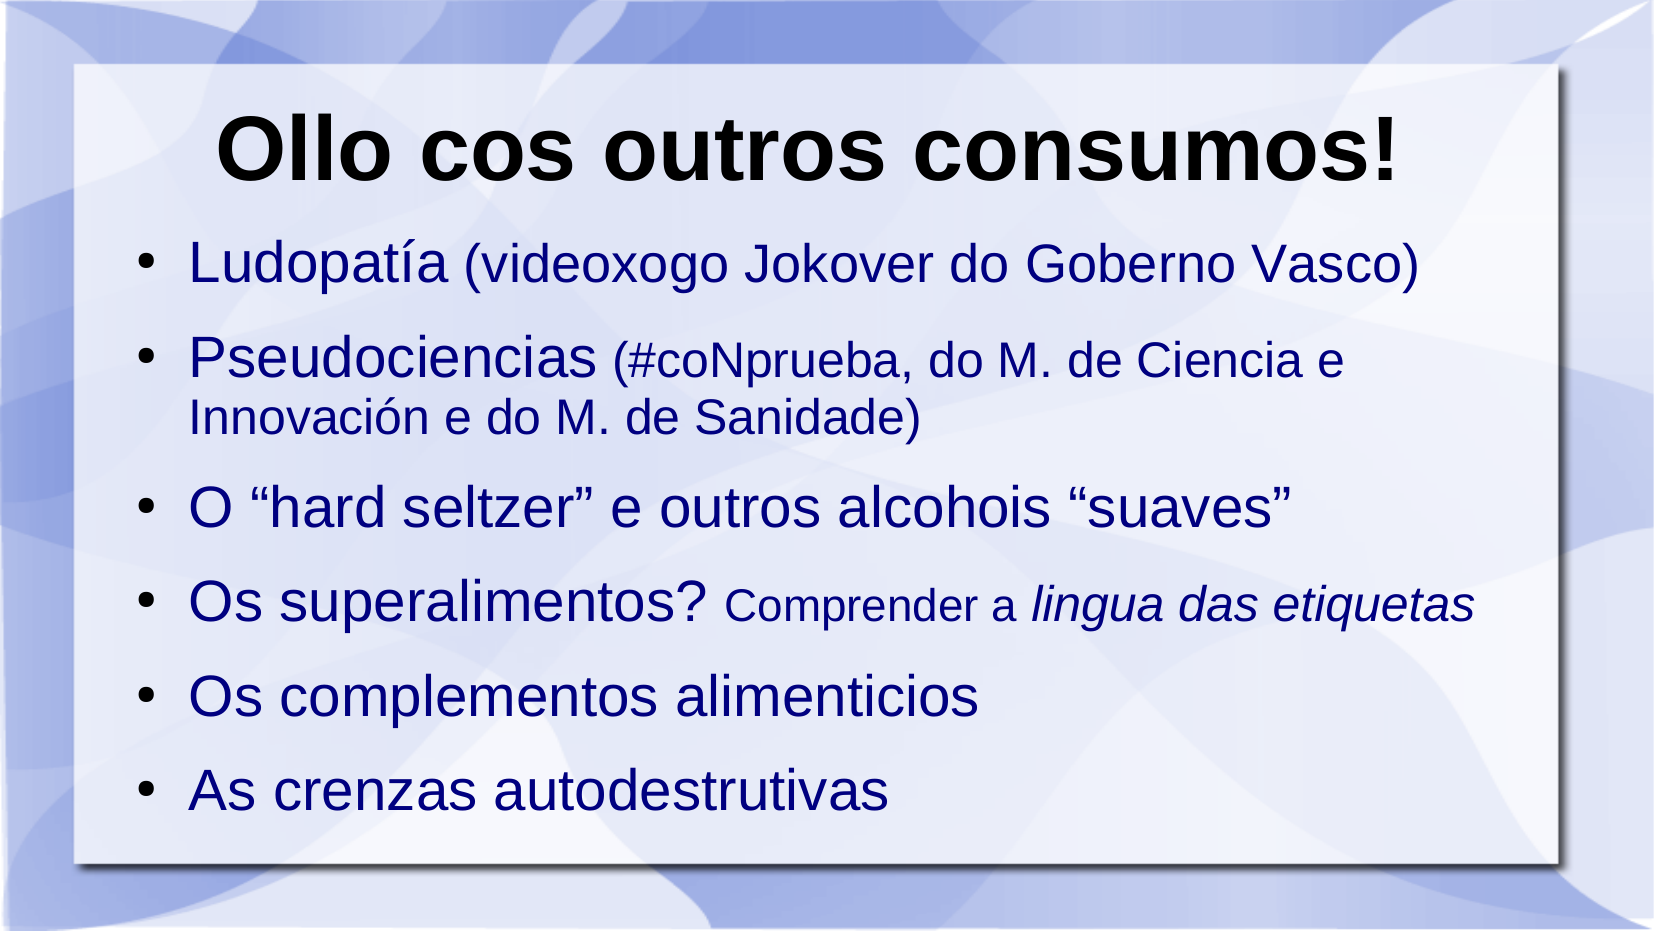

# Ollo cos outros consumos!
Ludopatía (videoxogo Jokover do Goberno Vasco)
Pseudociencias (#coNprueba, do M. de Ciencia e Innovación e do M. de Sanidade)
O “hard seltzer” e outros alcohois “suaves”
Os superalimentos? Comprender a lingua das etiquetas
Os complementos alimenticios
As crenzas autodestrutivas